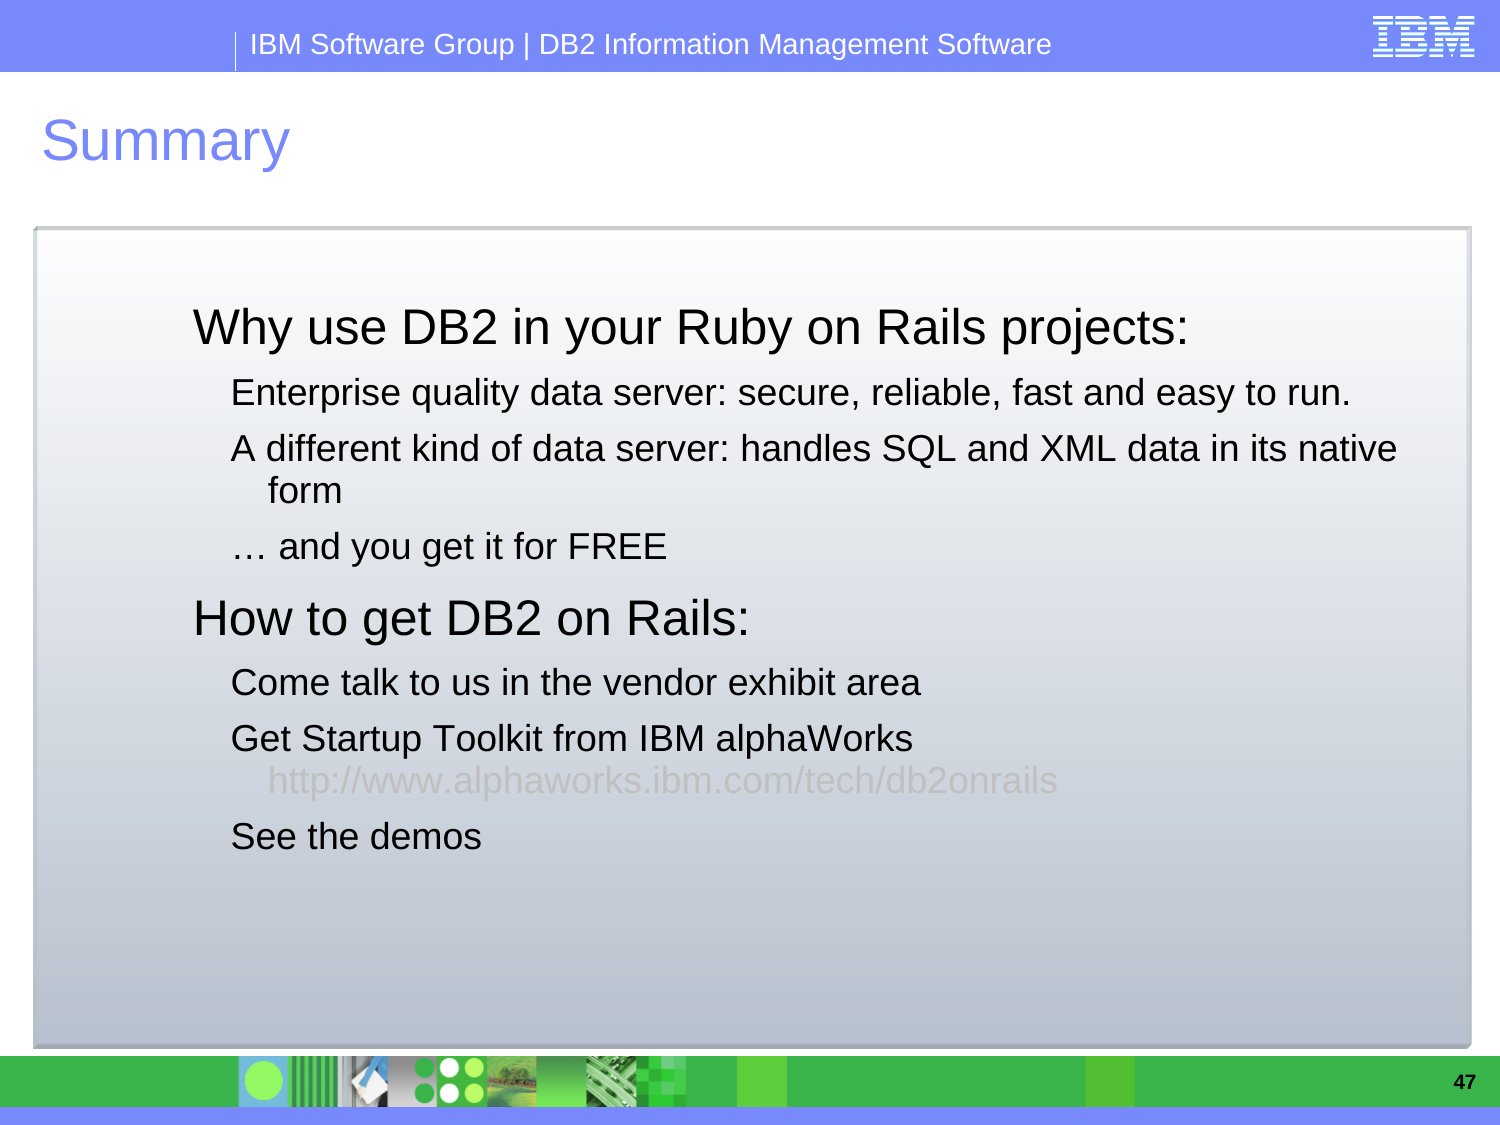

# Summary
Why use DB2 in your Ruby on Rails projects:
Enterprise quality data server: secure, reliable, fast and easy to run.
A different kind of data server: handles SQL and XML data in its native form
… and you get it for FREE
How to get DB2 on Rails:
Come talk to us in the vendor exhibit area
Get Startup Toolkit from IBM alphaWorks http://www.alphaworks.ibm.com/tech/db2onrails
See the demos
47